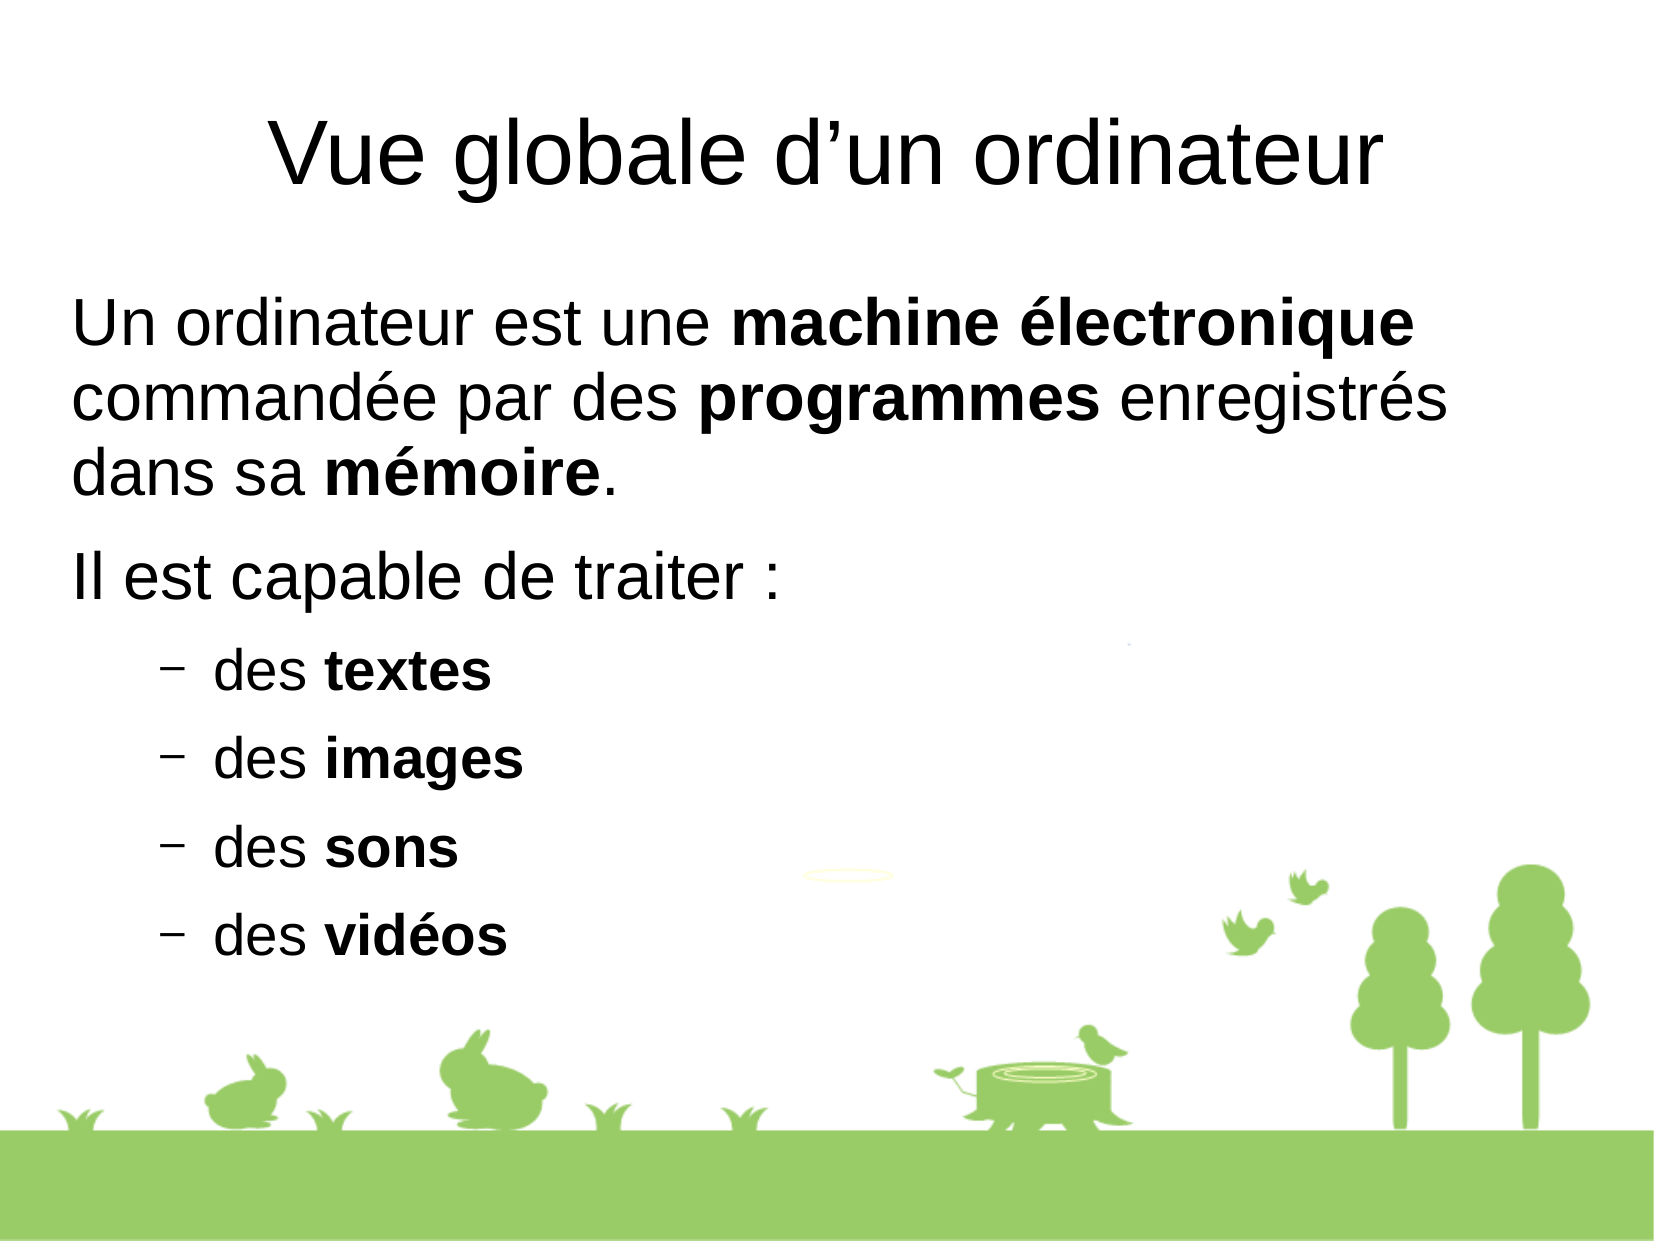

# Vue globale d’un ordinateur
Un ordinateur est une machine électronique commandée par des programmes enregistrés dans sa mémoire.
Il est capable de traiter :
des textes
des images
des sons
des vidéos